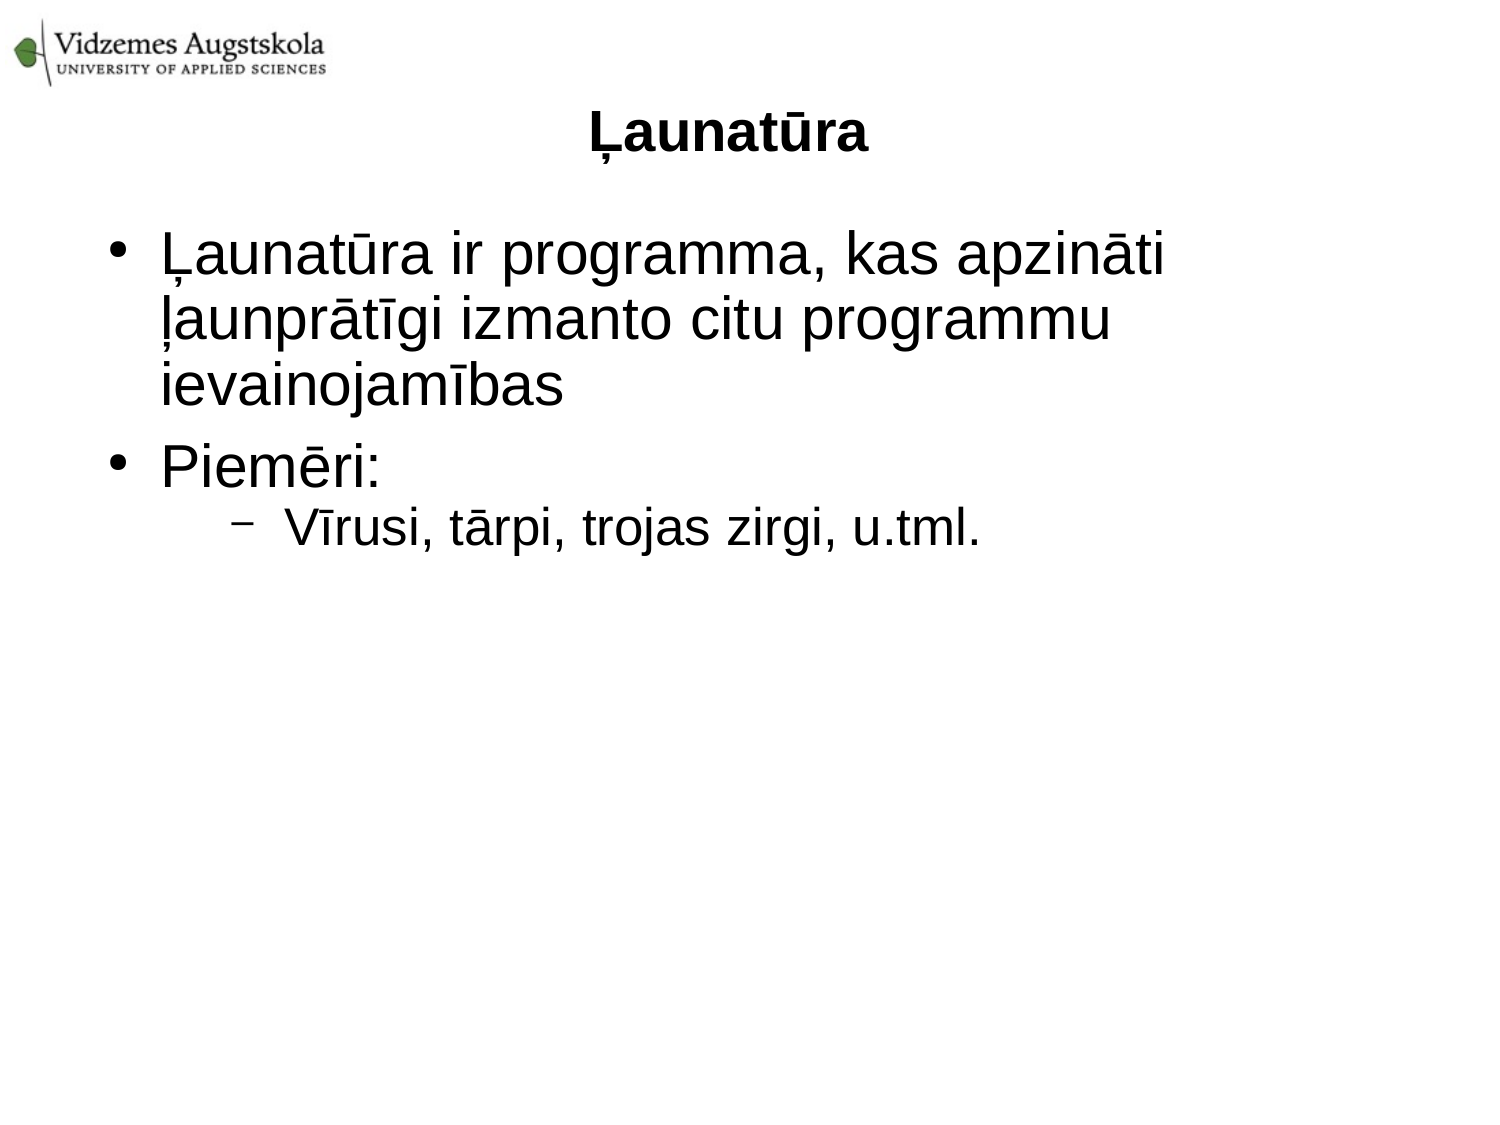

# Ļaunatūra
Ļaunatūra ir programma, kas apzināti ļaunprātīgi izmanto citu programmu ievainojamības
Piemēri:
Vīrusi, tārpi, trojas zirgi, u.tml.